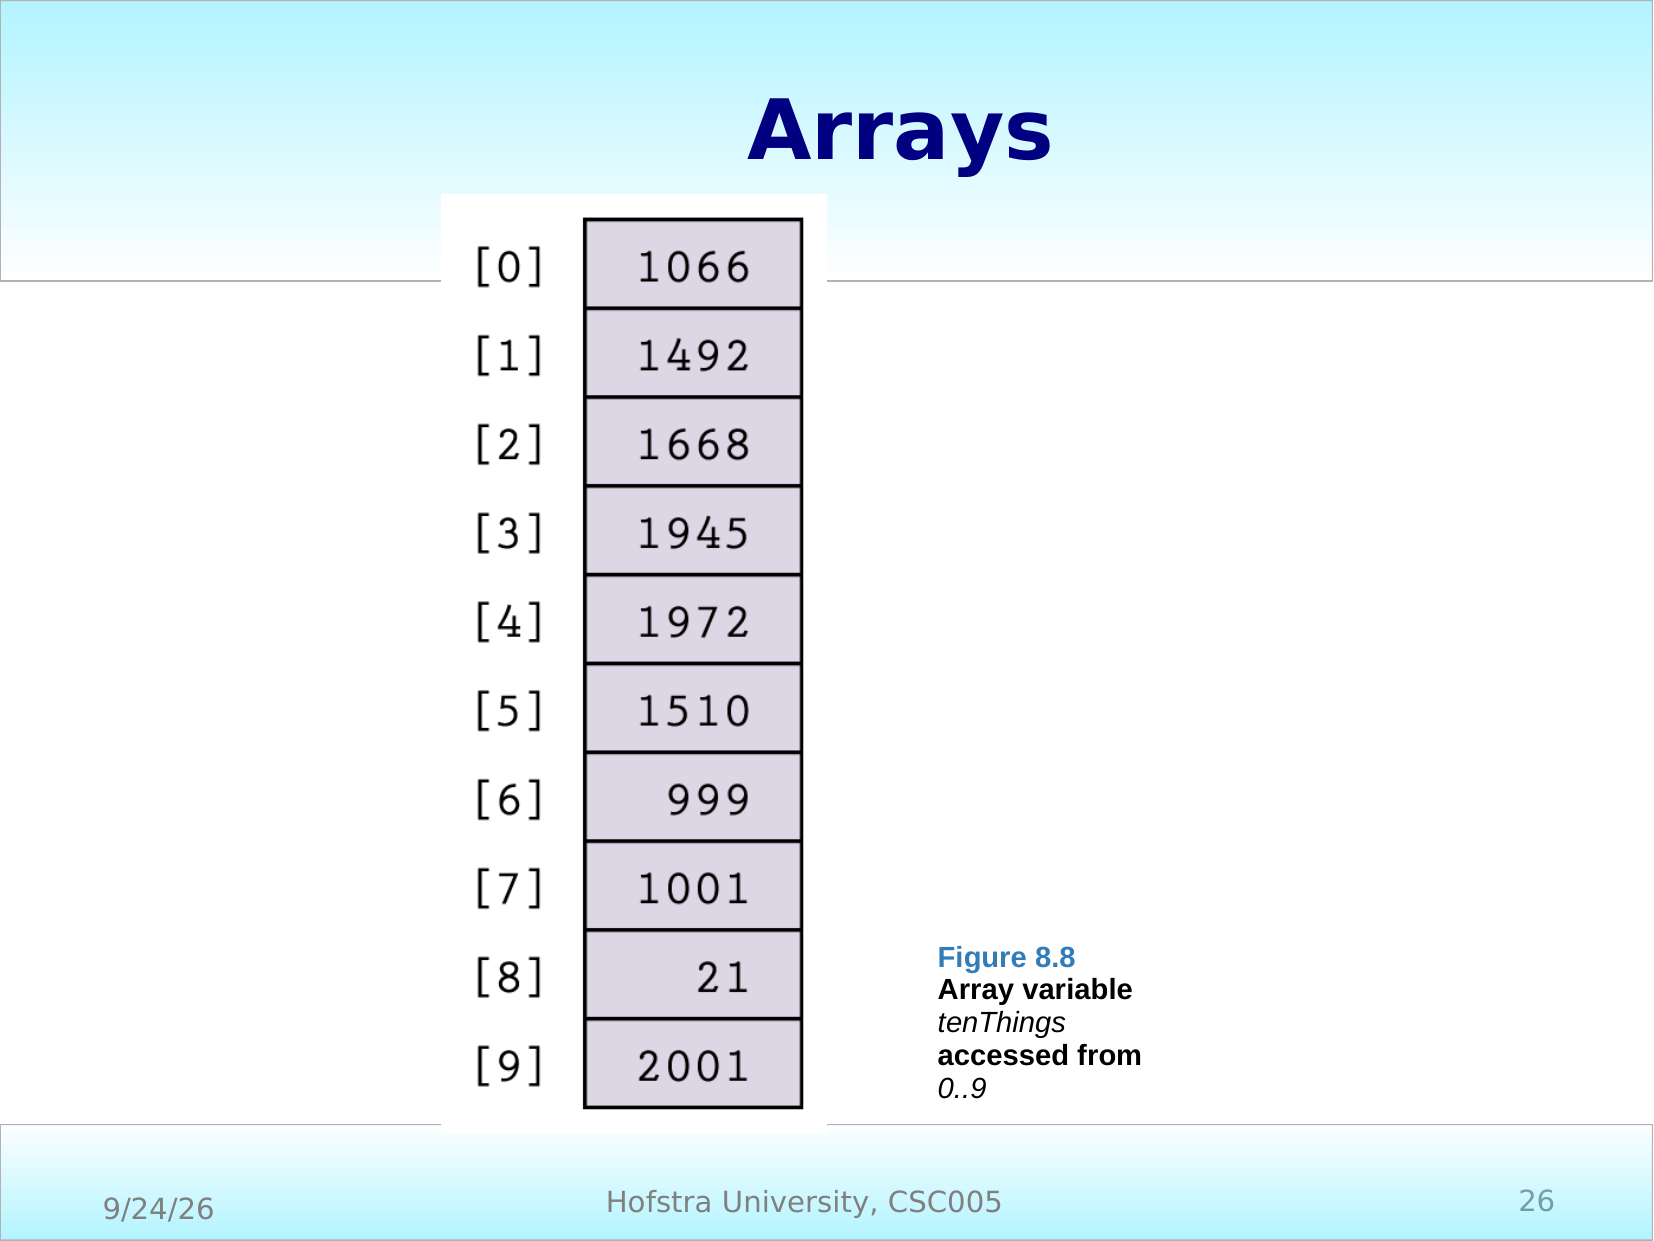

# Arrays
Figure 8.8 Array variable tenThings accessed from 0..9
26
Hofstra University, CSC005